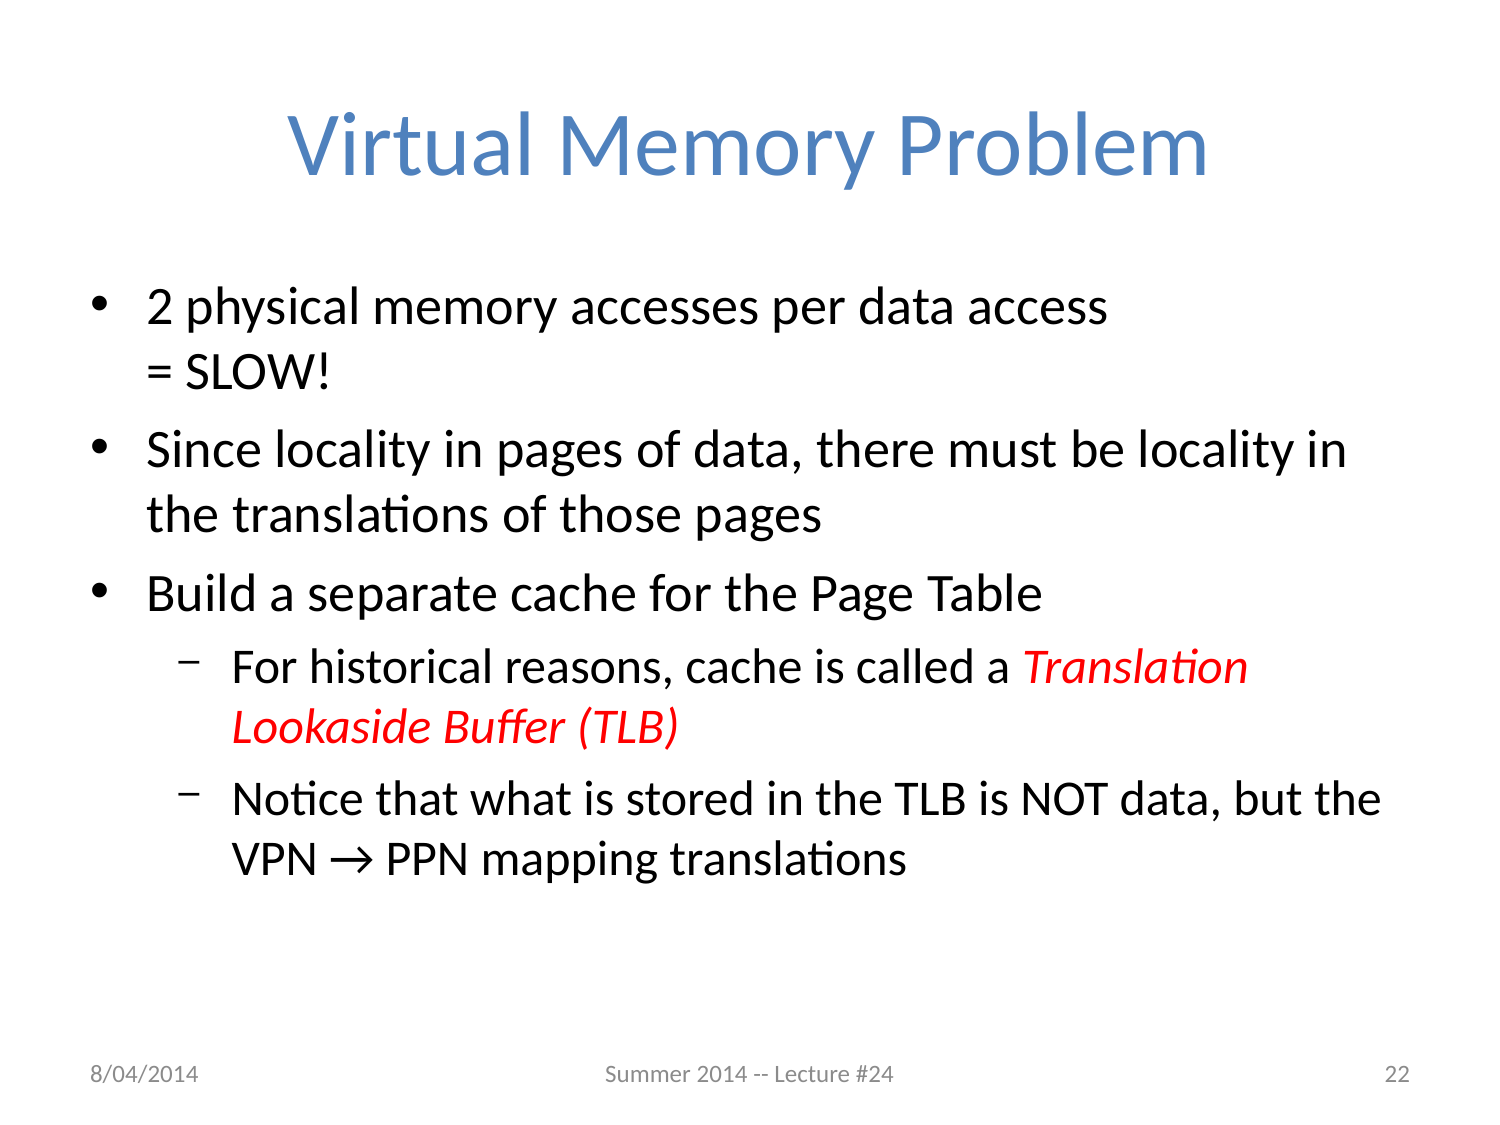

# Virtual Memory Problem
2 physical memory accesses per data access
= SLOW!
Since locality in pages of data, there must be locality in the translations of those pages
Build a separate cache for the Page Table
For historical reasons, cache is called a Translation Lookaside Buffer (TLB)
Notice that what is stored in the TLB is NOT data, but the VPN → PPN mapping translations
8/04/2014
Summer 2014 -- Lecture #24